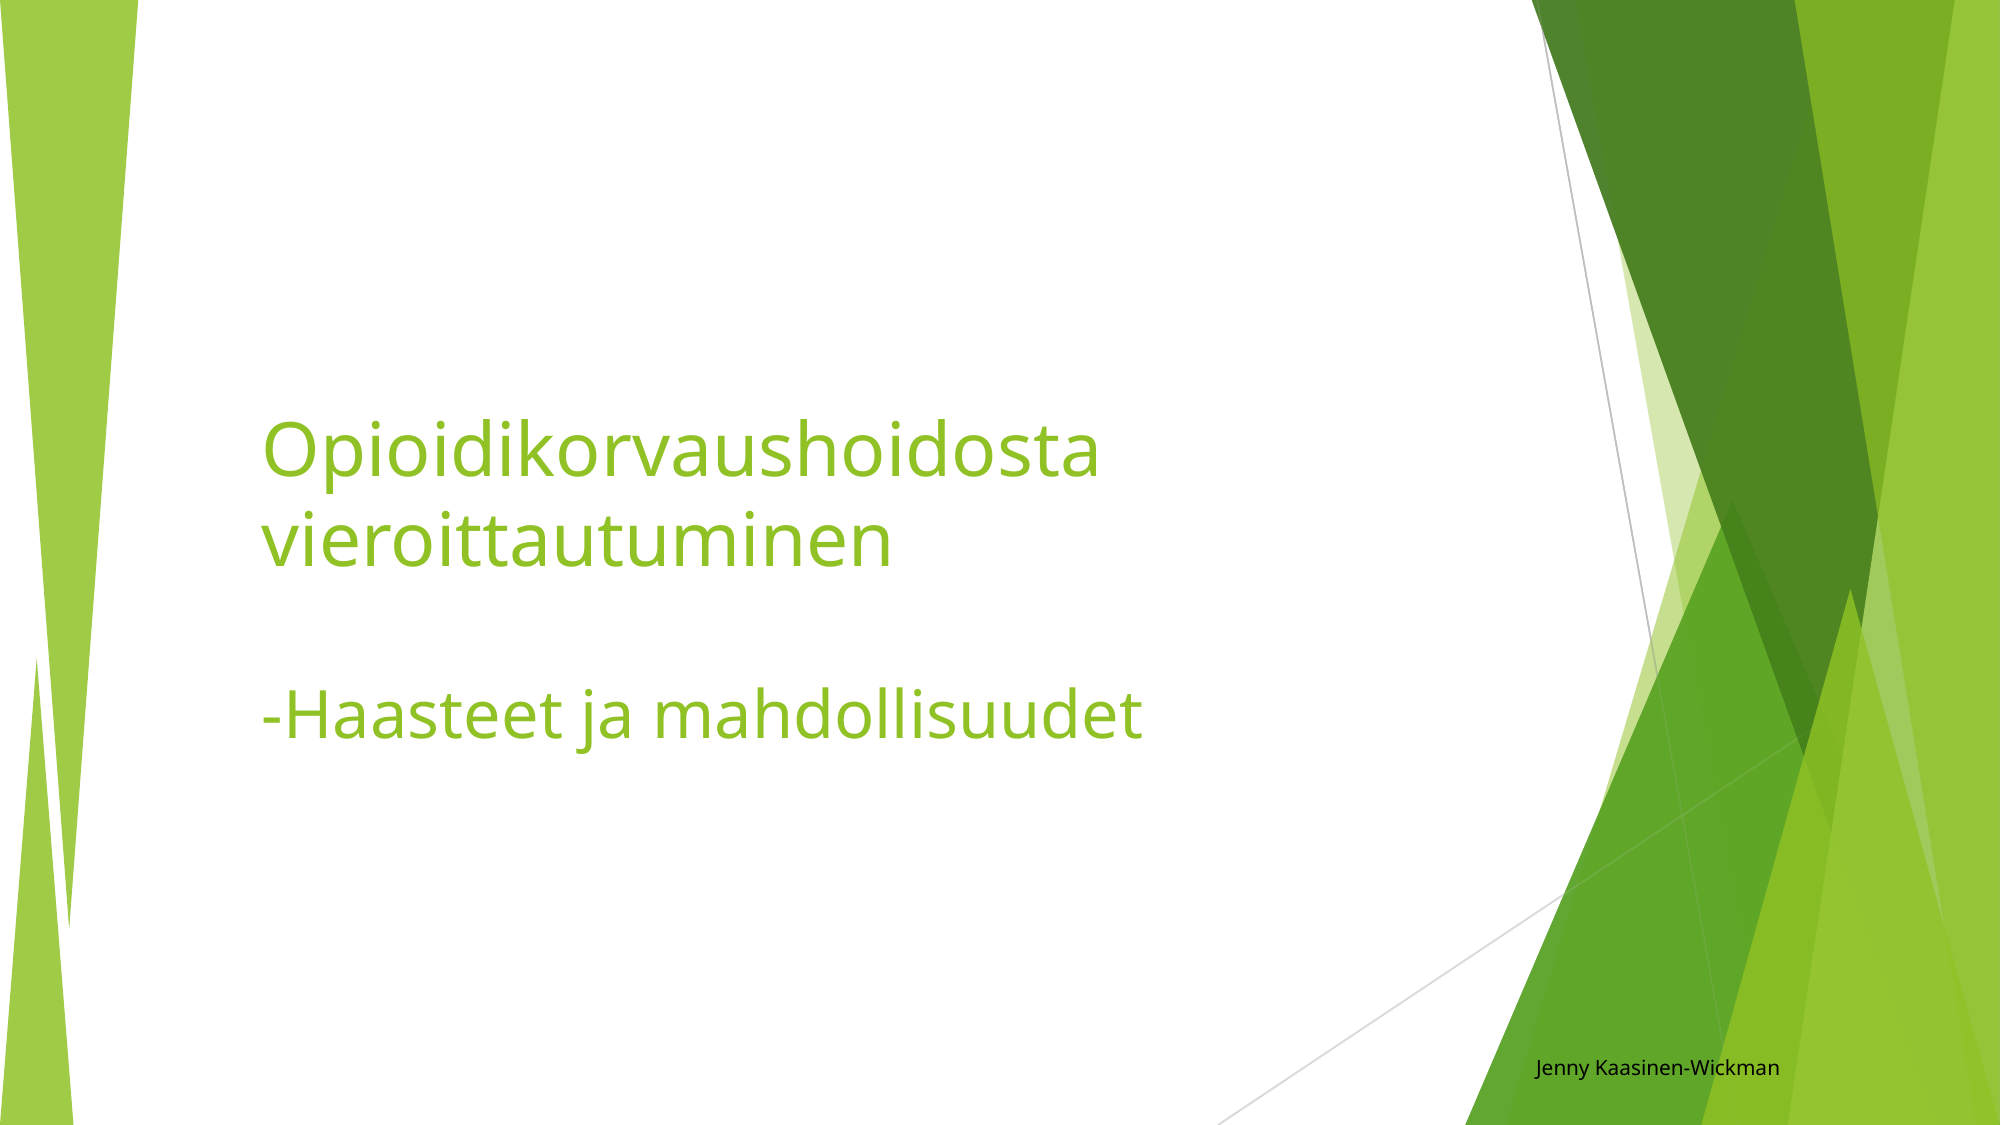

# Opioidikorvaushoidosta vieroittautuminen
-Haasteet ja mahdollisuudet
Jenny Kaasinen-Wickman